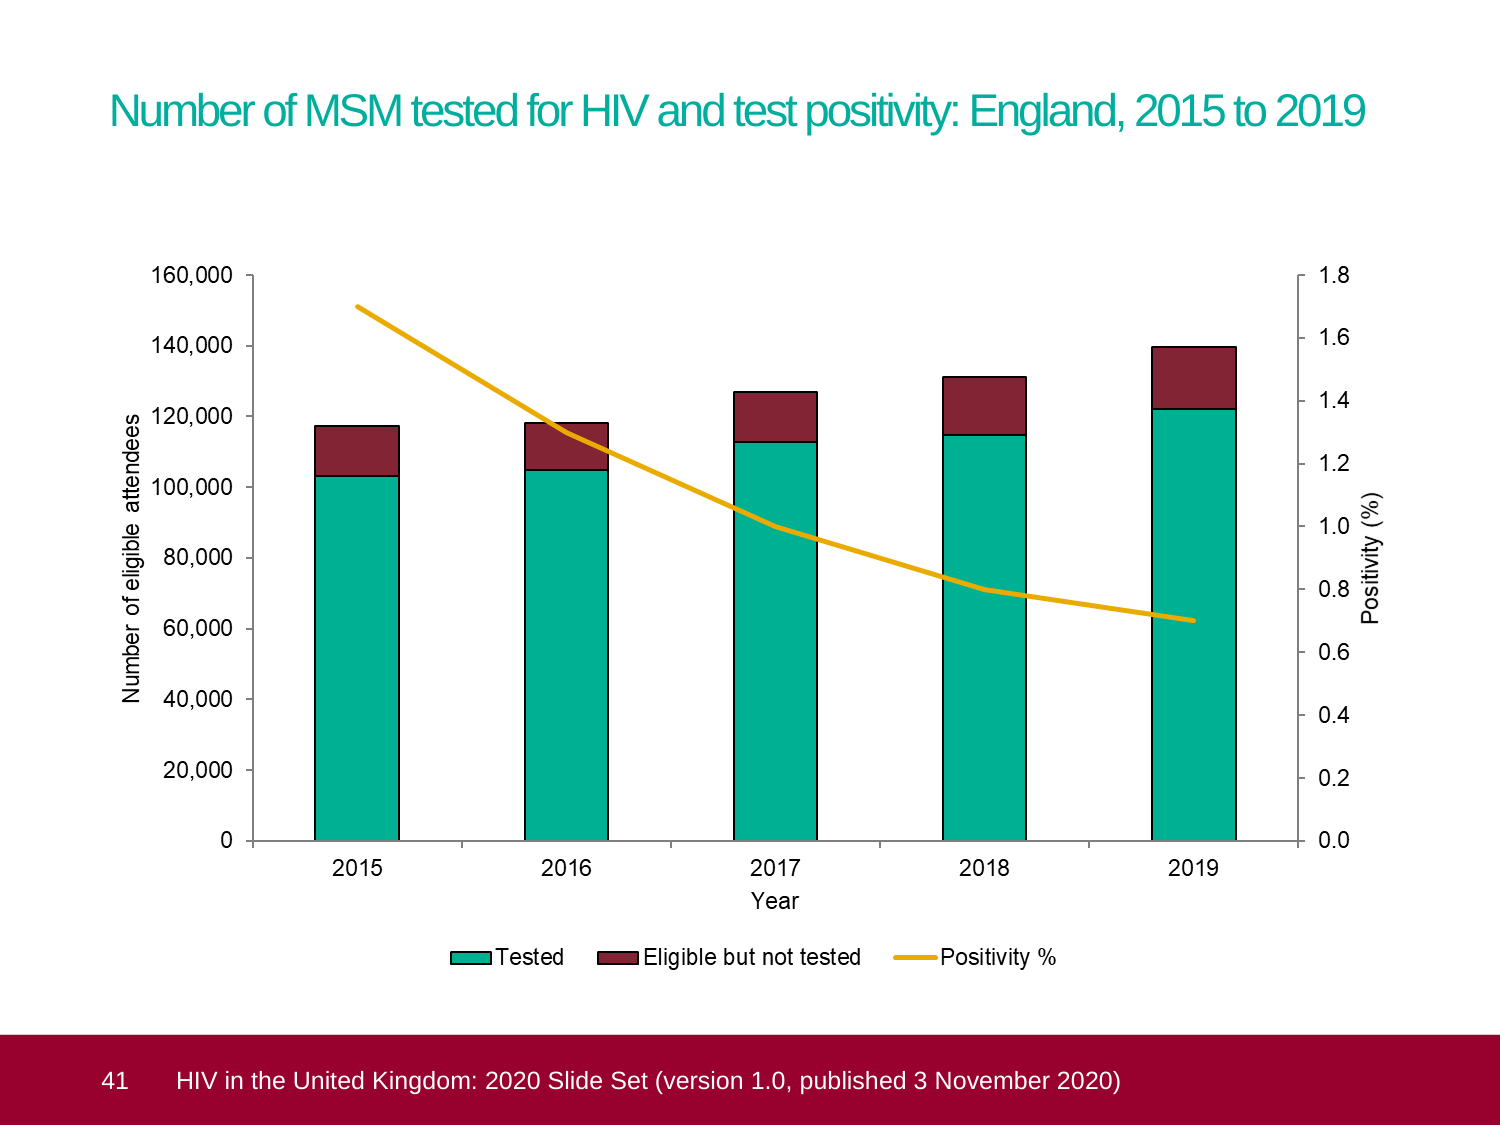

Number of MSM tested for HIV and test positivity: England, 2015 to 2019
 39
 39
HIV in the United Kingdom: 2020 Slide Set (version 1.0, published 3 November 2020)